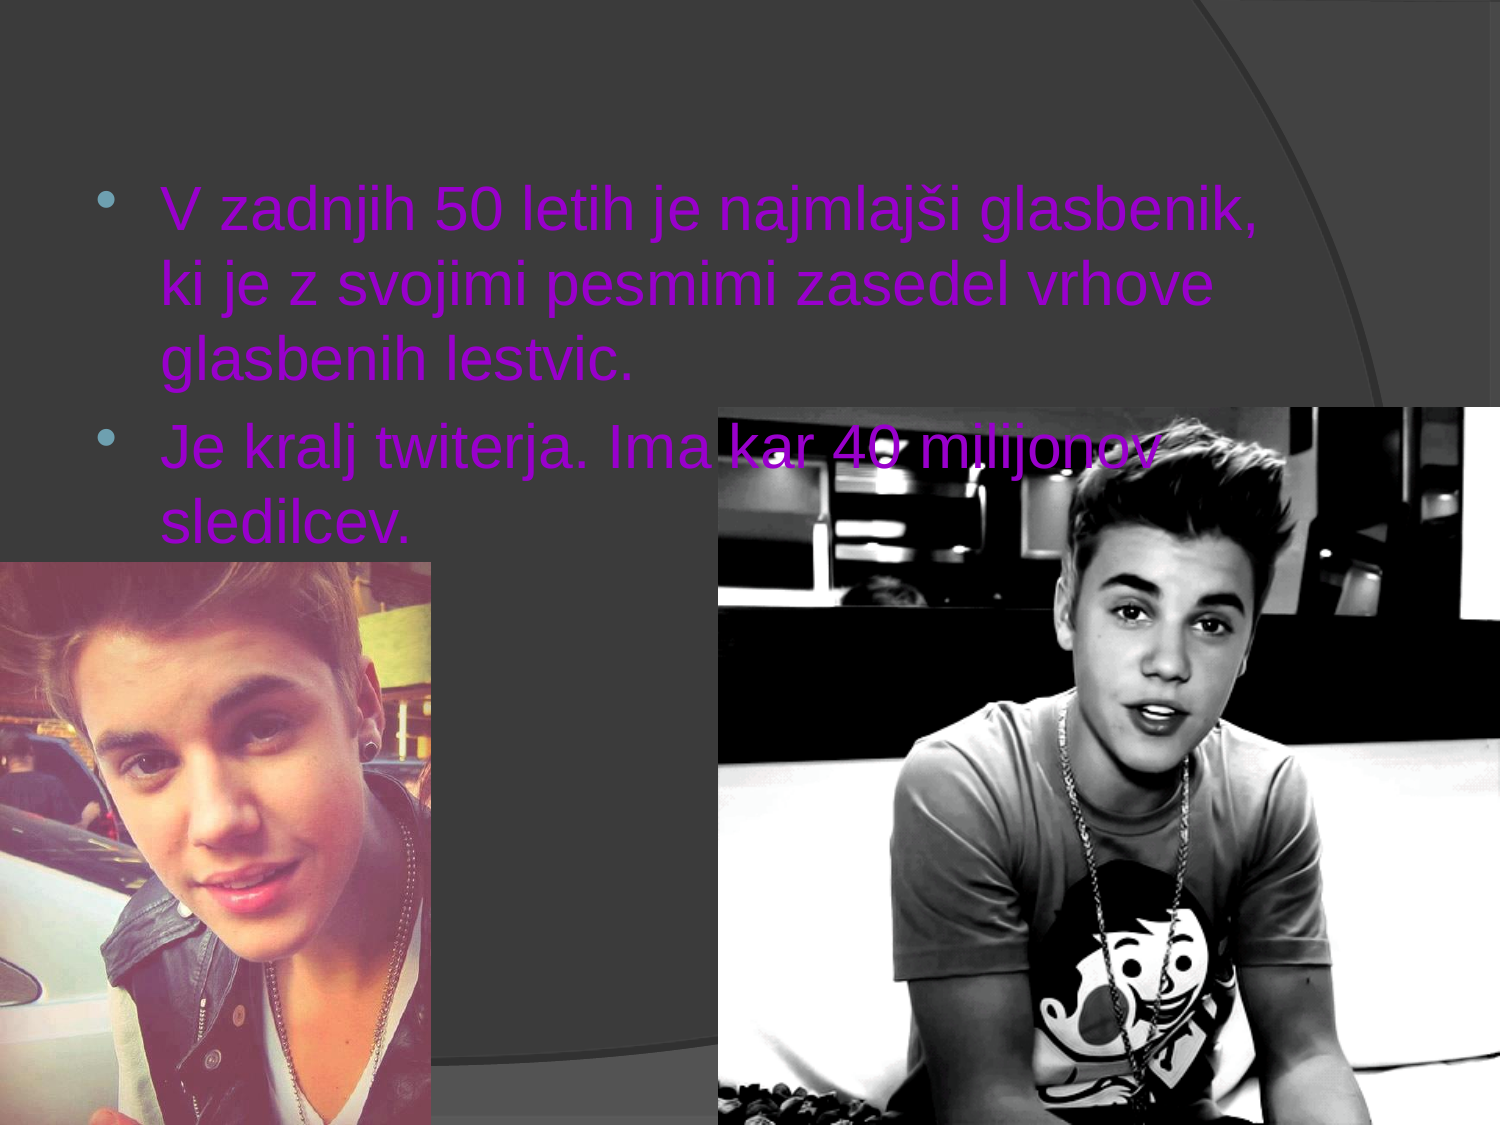

# V zadnjih 50 letih je najmlajši glasbenik, ki je z svojimi pesmimi zasedel vrhove glasbenih lestvic.
Je kralj twiterja. Ima kar 40 milijonov sledilcev.